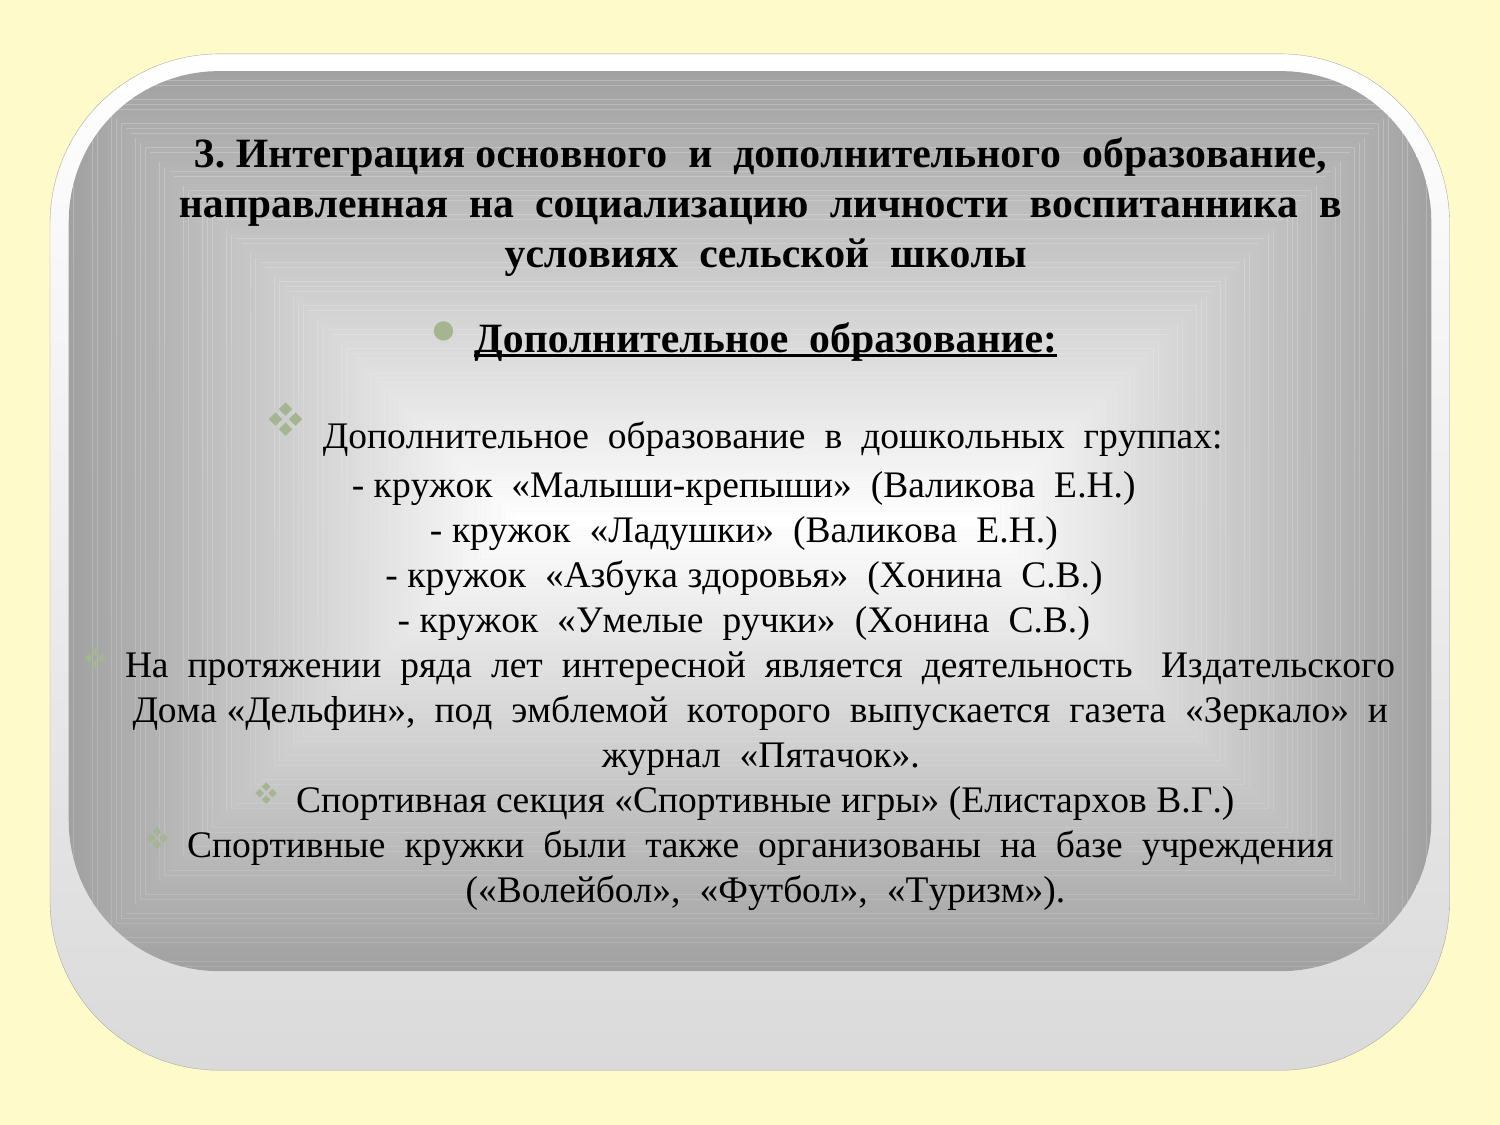

3. Интеграция основного и дополнительного образование, направленная на социализацию личности воспитанника в условиях сельской школы
Дополнительное образование:
 Дополнительное образование в дошкольных группах:
- кружок «Малыши-крепыши» (Валикова Е.Н.)
- кружок «Ладушки» (Валикова Е.Н.)
- кружок «Азбука здоровья» (Хонина С.В.)
- кружок «Умелые ручки» (Хонина С.В.)
На протяжении ряда лет интересной является деятельность Издательского Дома «Дельфин», под эмблемой которого выпускается газета «Зеркало» и журнал «Пятачок».
Спортивная секция «Спортивные игры» (Елистархов В.Г.)
Спортивные кружки были также организованы на базе учреждения («Волейбол», «Футбол», «Туризм»).